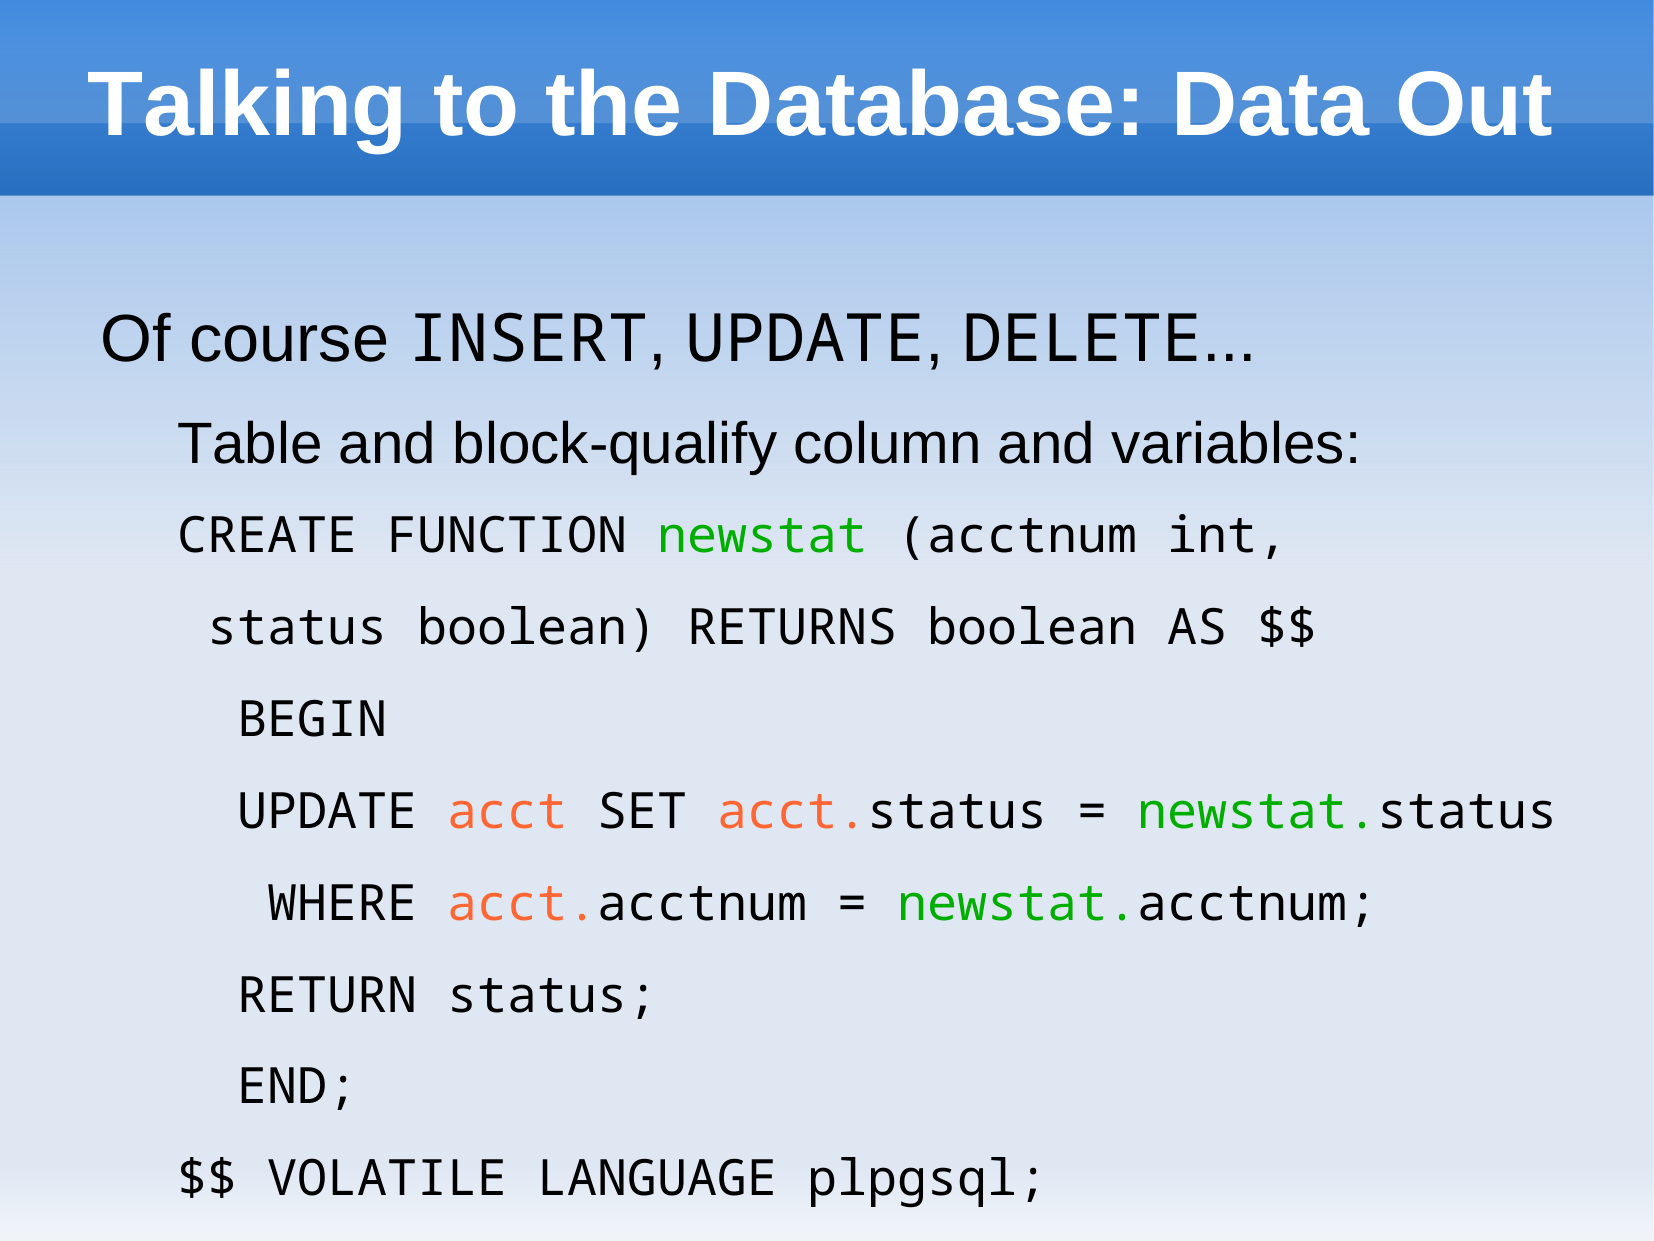

# Talking to the Database: Data Out
Of course INSERT, UPDATE, DELETE...
Table and block-qualify column and variables:
CREATE FUNCTION newstat (acctnum int,
 status boolean) RETURNS boolean AS $$
 BEGIN
 UPDATE acct SET acct.status = newstat.status
 WHERE acct.acctnum = newstat.acctnum;
 RETURN status;
 END;
$$ VOLATILE LANGUAGE plpgsql;